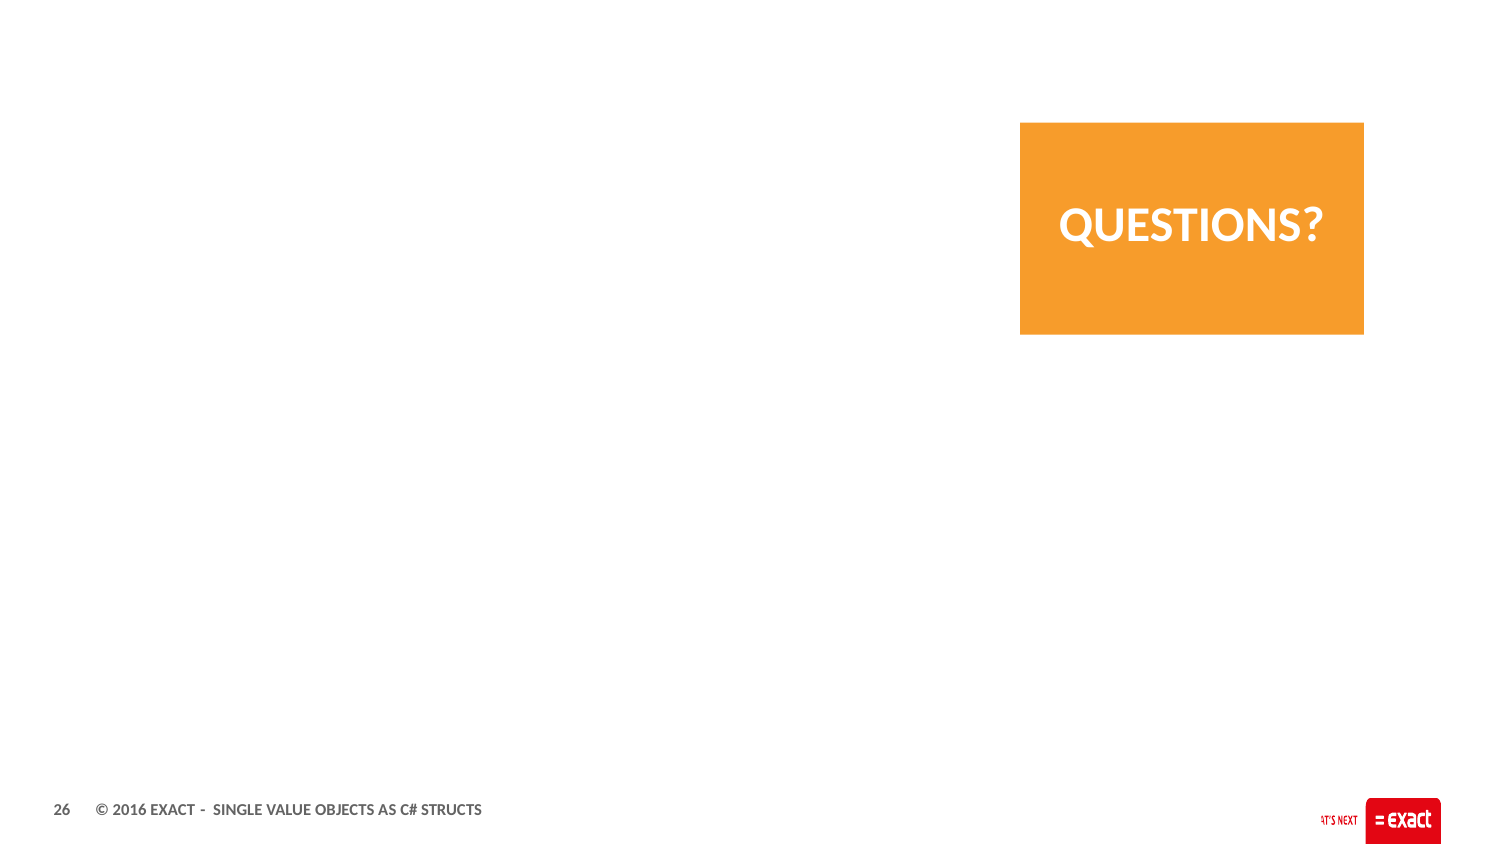

#
Questions?
- Single Value Objects as C# structs